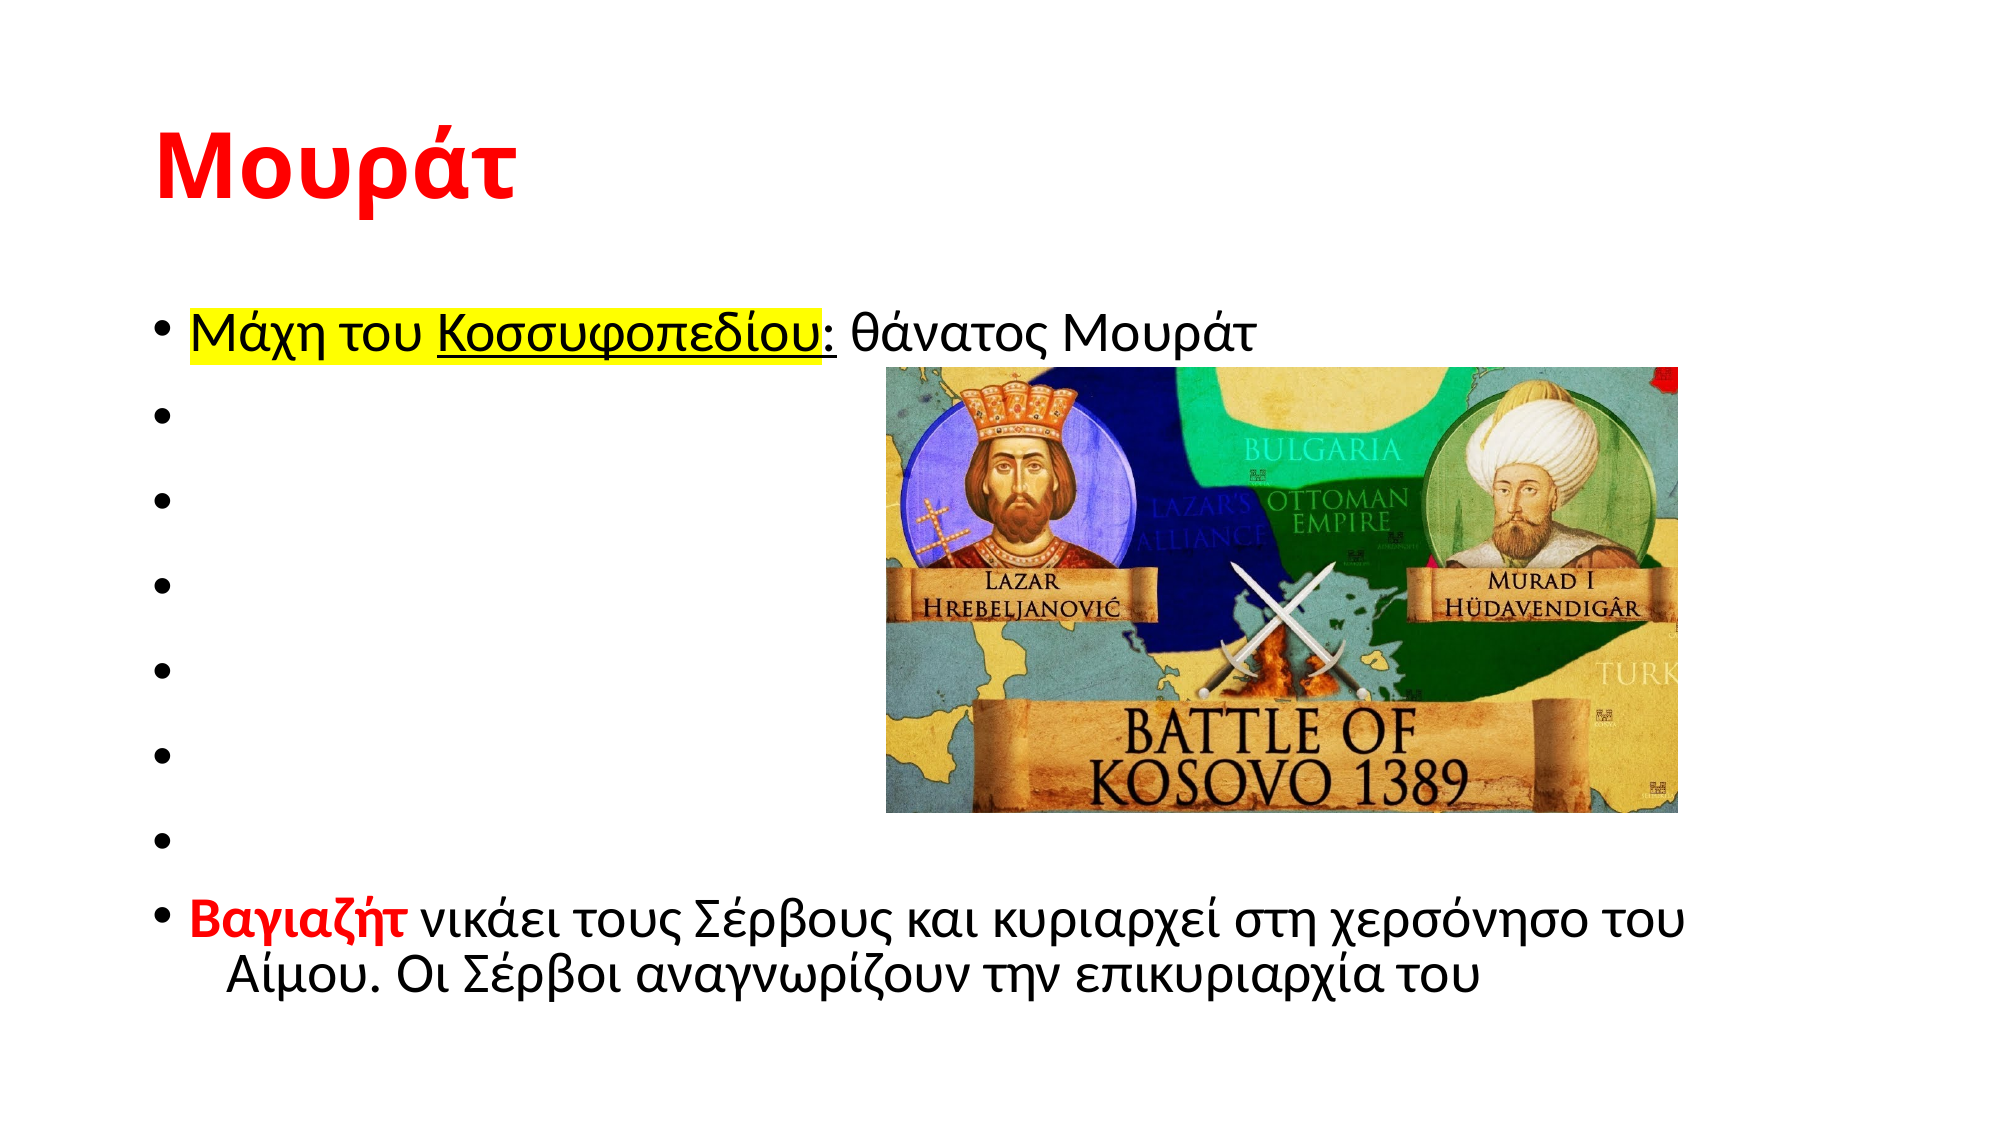

# Μουράτ
Μάχη του Κοσσυφοπεδίου: θάνατος Μουράτ
Βαγιαζήτ νικάει τους Σέρβους και κυριαρχεί στη χερσόνησο του Αίμου. Οι Σέρβοι αναγνωρίζουν την επικυριαρχία του